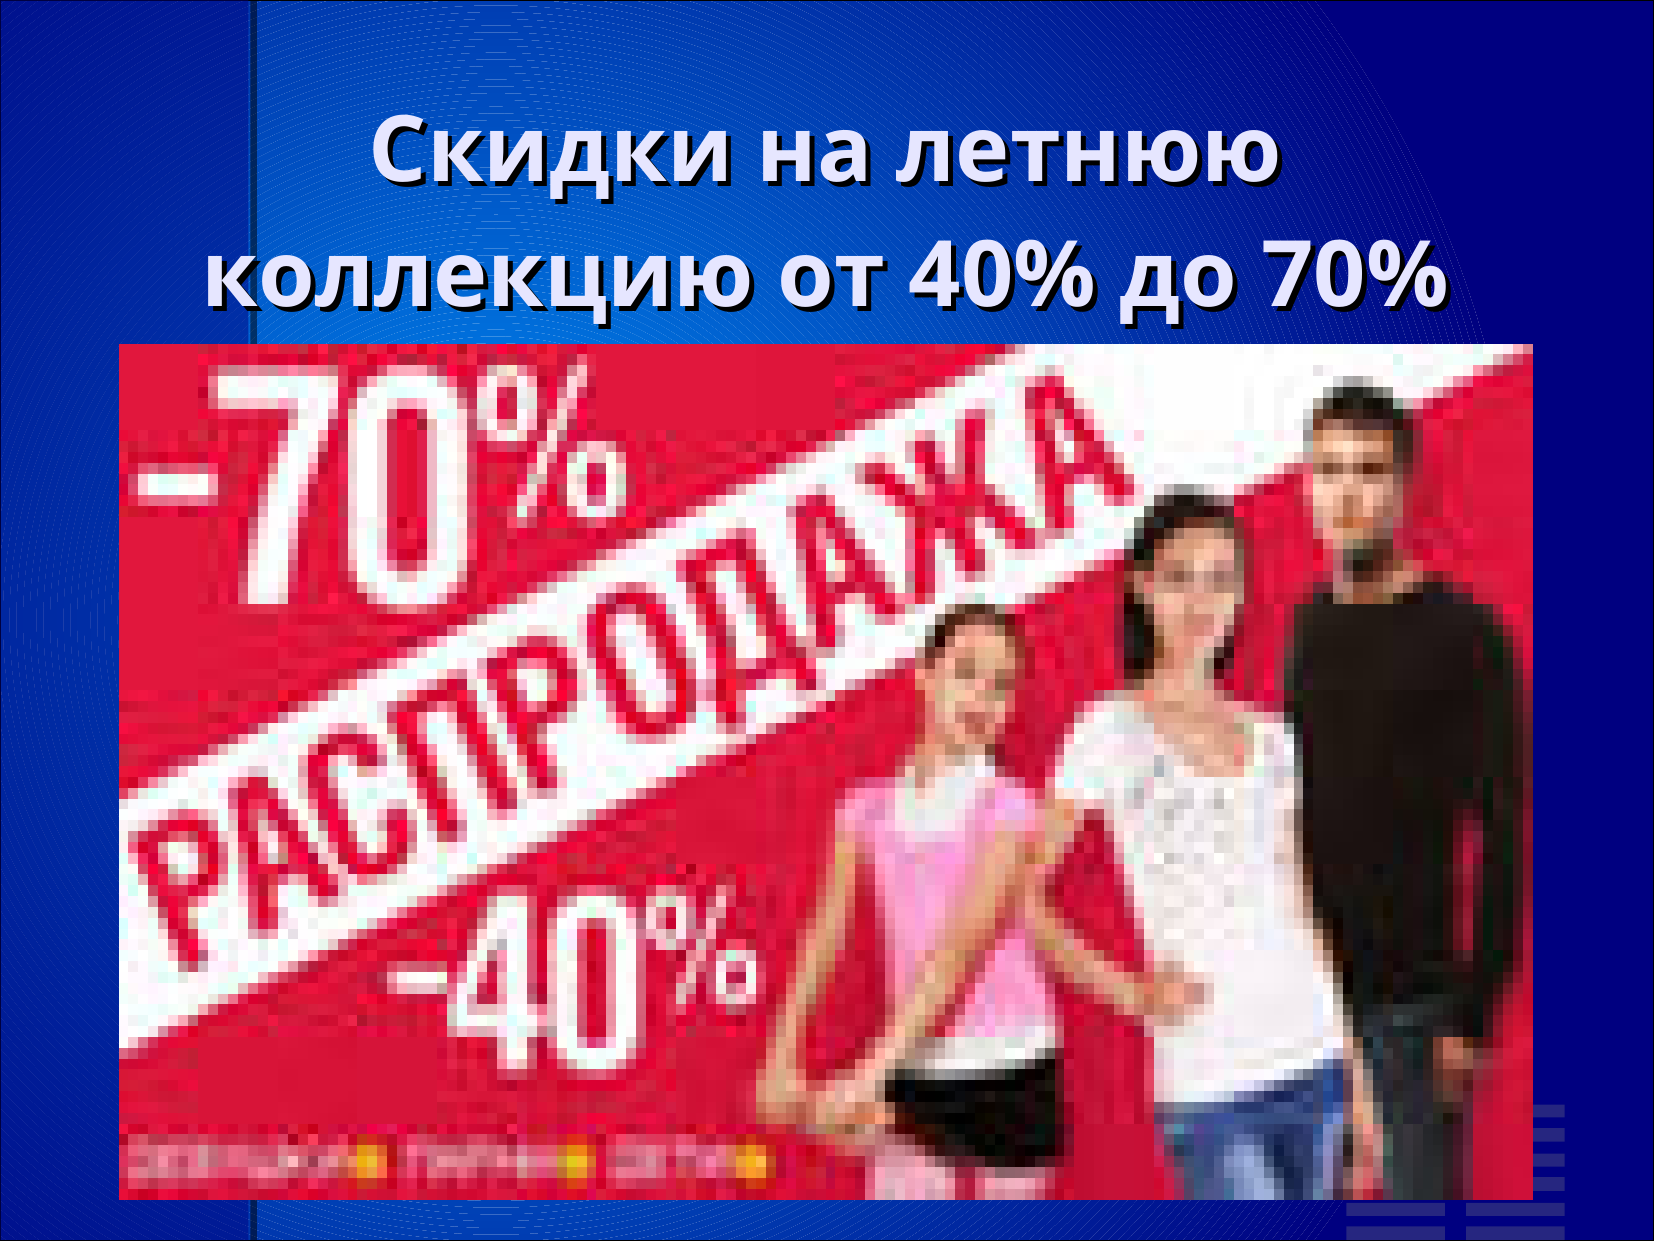

# Скидки на летнюю коллекцию от 40% до 70%